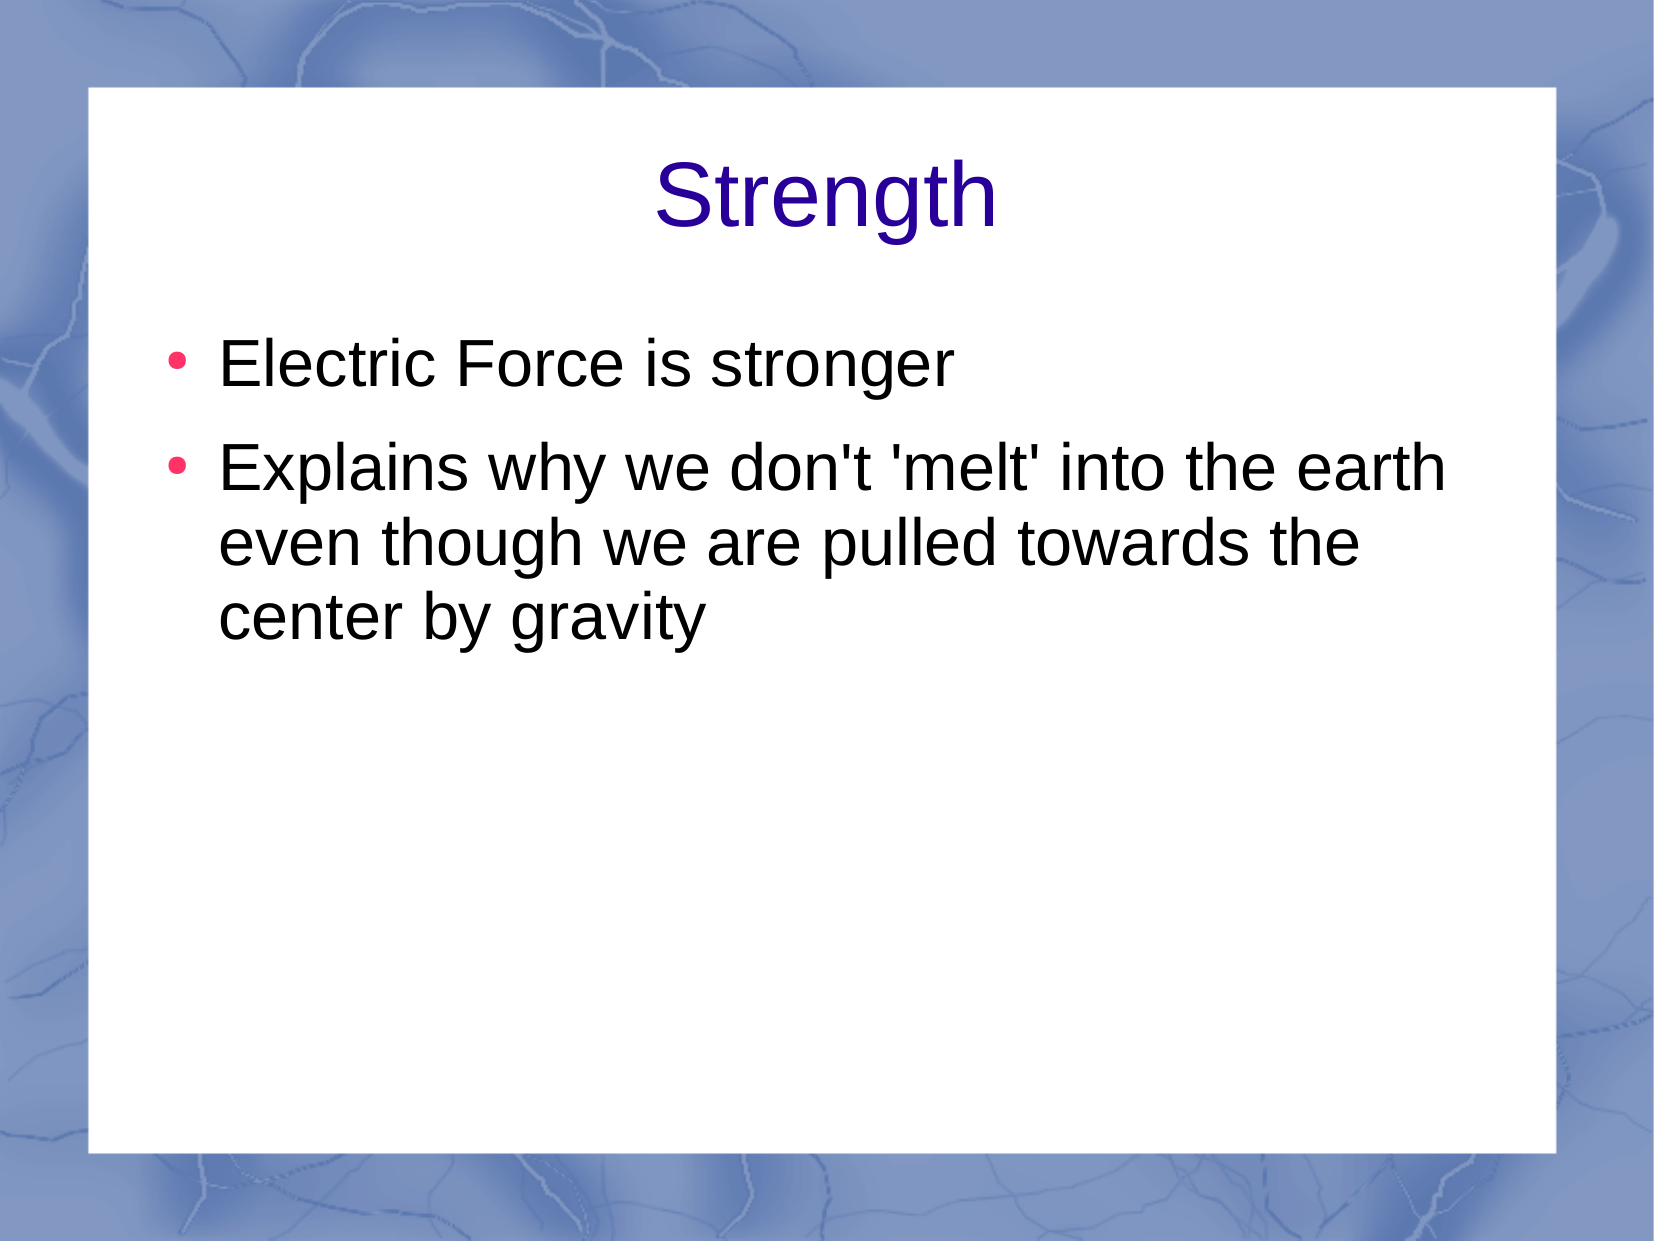

# Strength
Electric Force is stronger
Explains why we don't 'melt' into the earth even though we are pulled towards the center by gravity